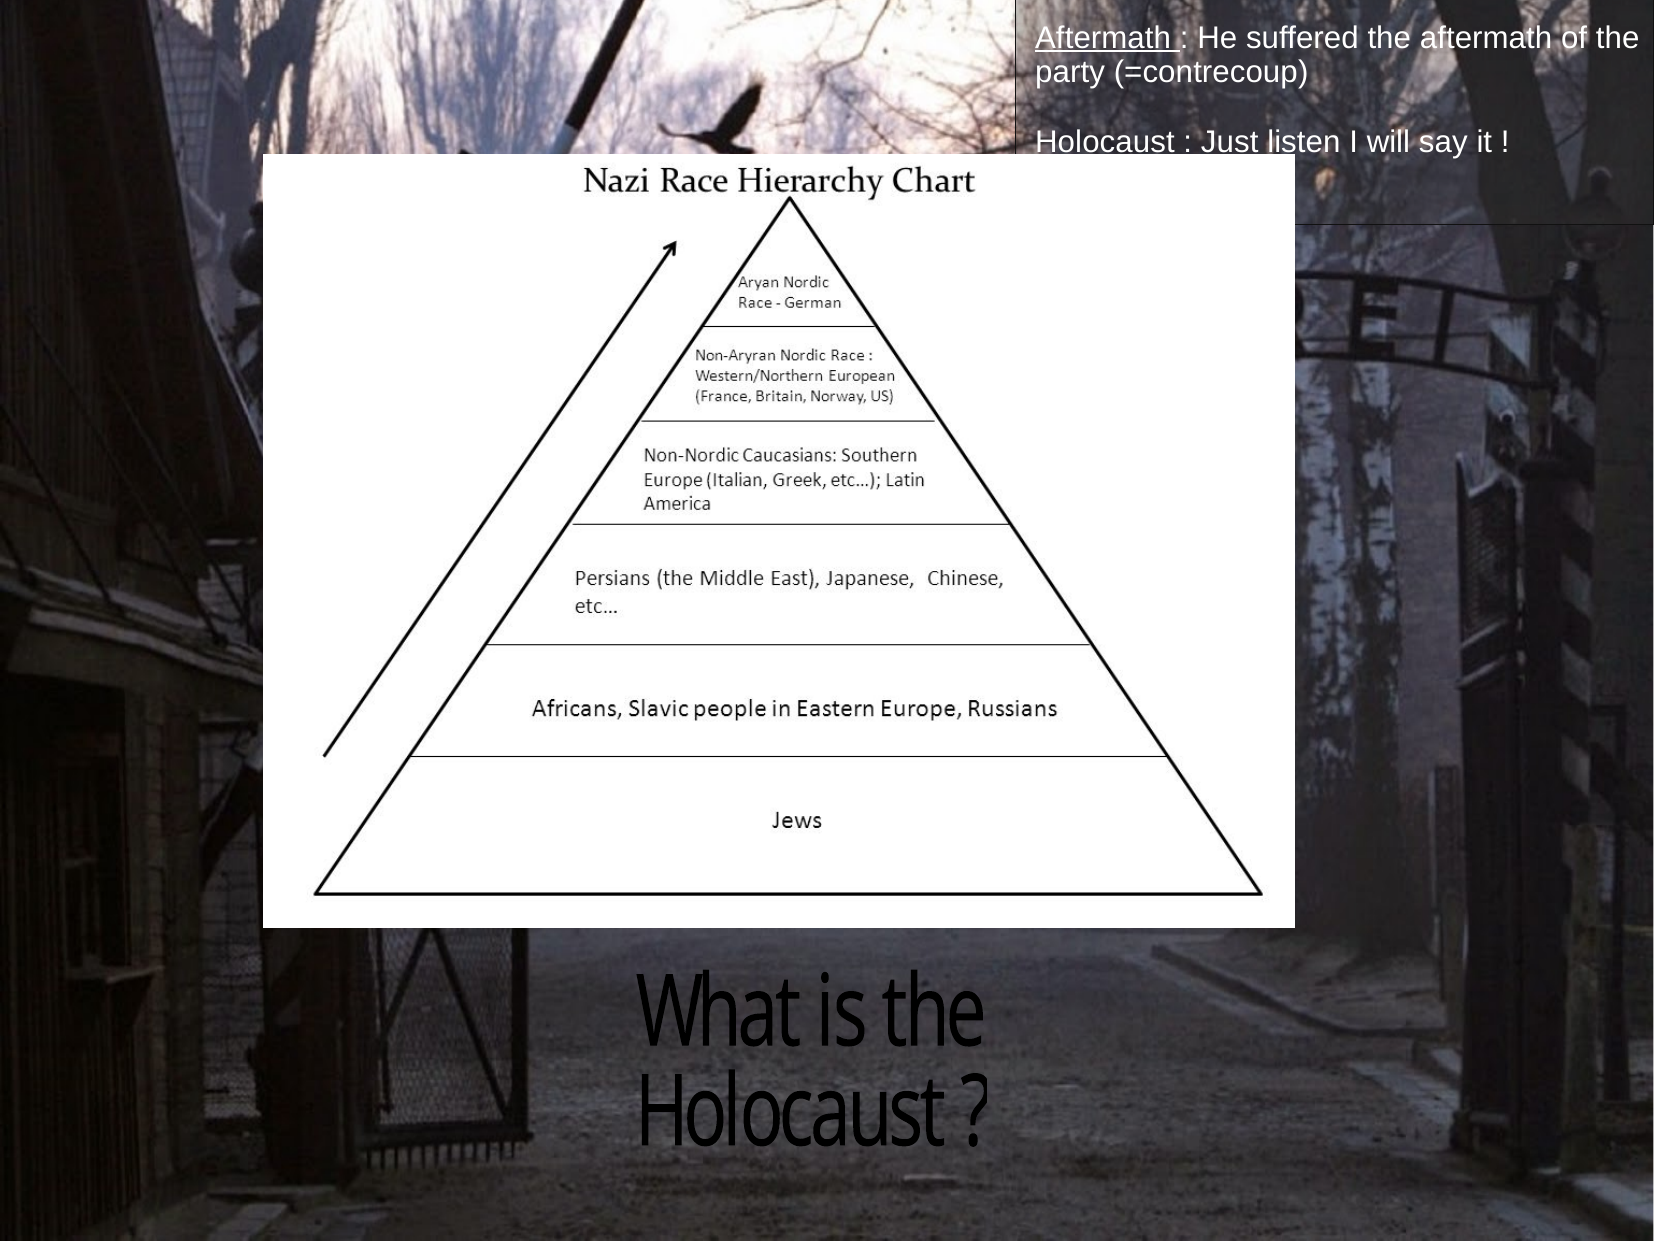

Aftermath : He suffered the aftermath of the party (=contrecoup)
Holocaust : Just listen I will say it !
What is the
Holocaust ?